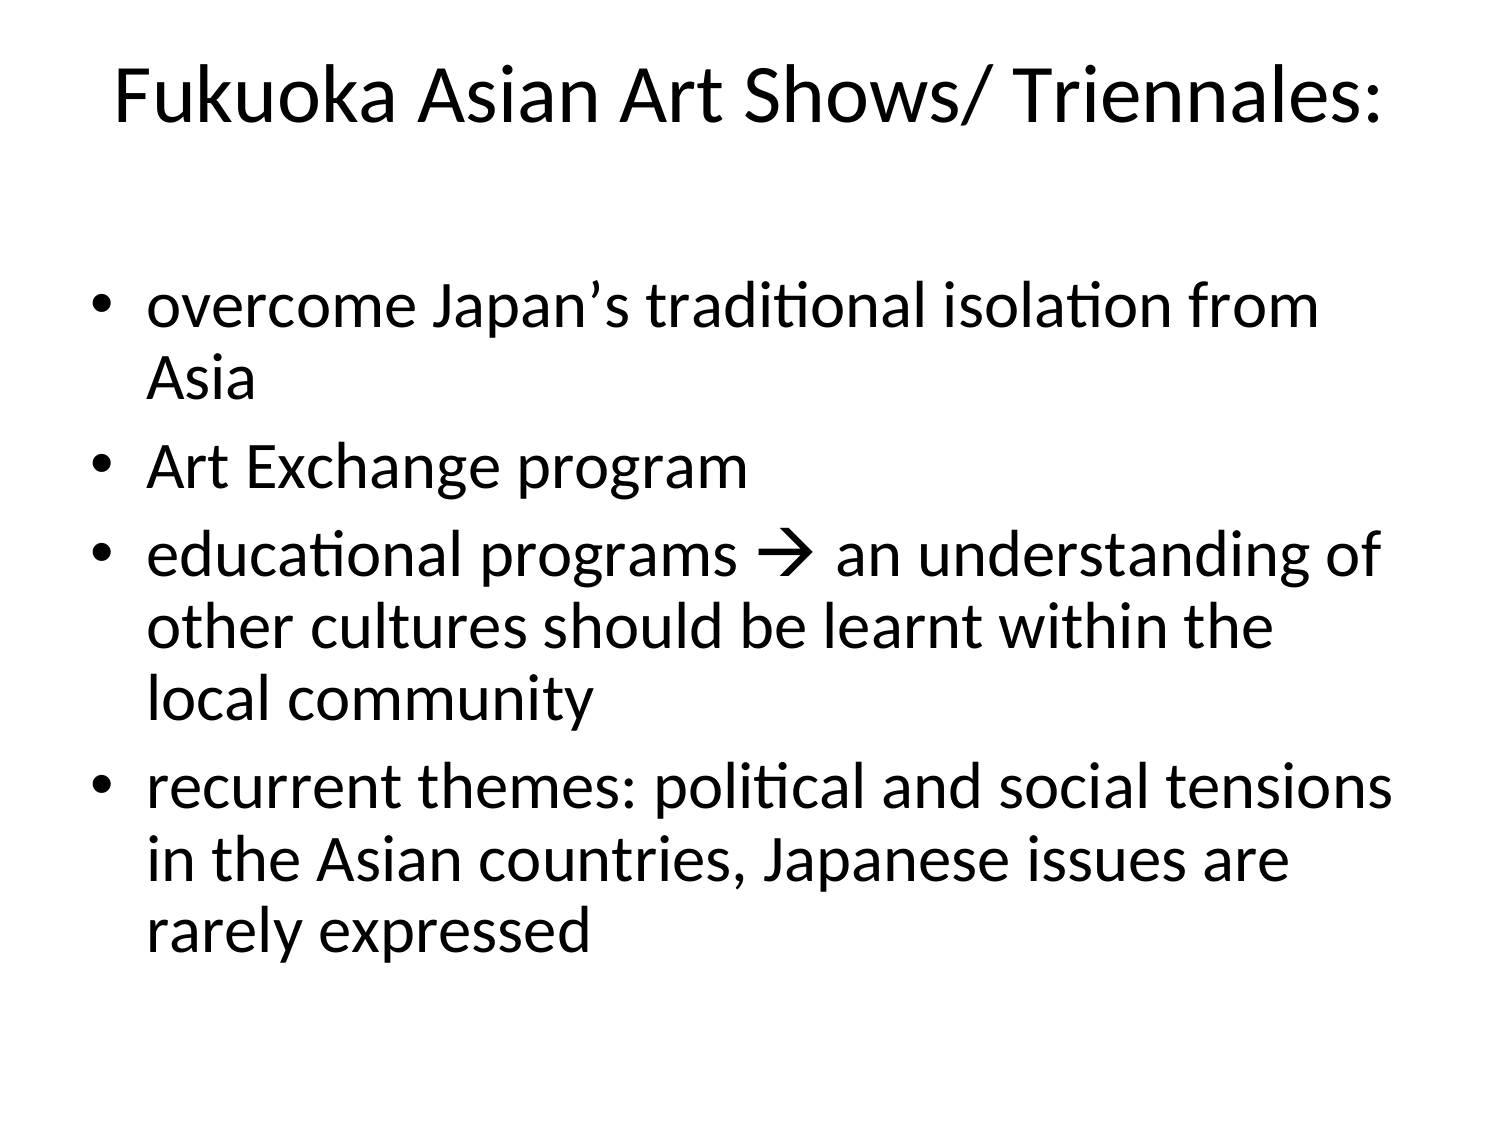

# Fukuoka Asian Art Shows/ Triennales:
overcome Japan’s traditional isolation from Asia
Art Exchange program
educational programs  an understanding of other cultures should be learnt within the local community
recurrent themes: political and social tensions in the Asian countries, Japanese issues are rarely expressed